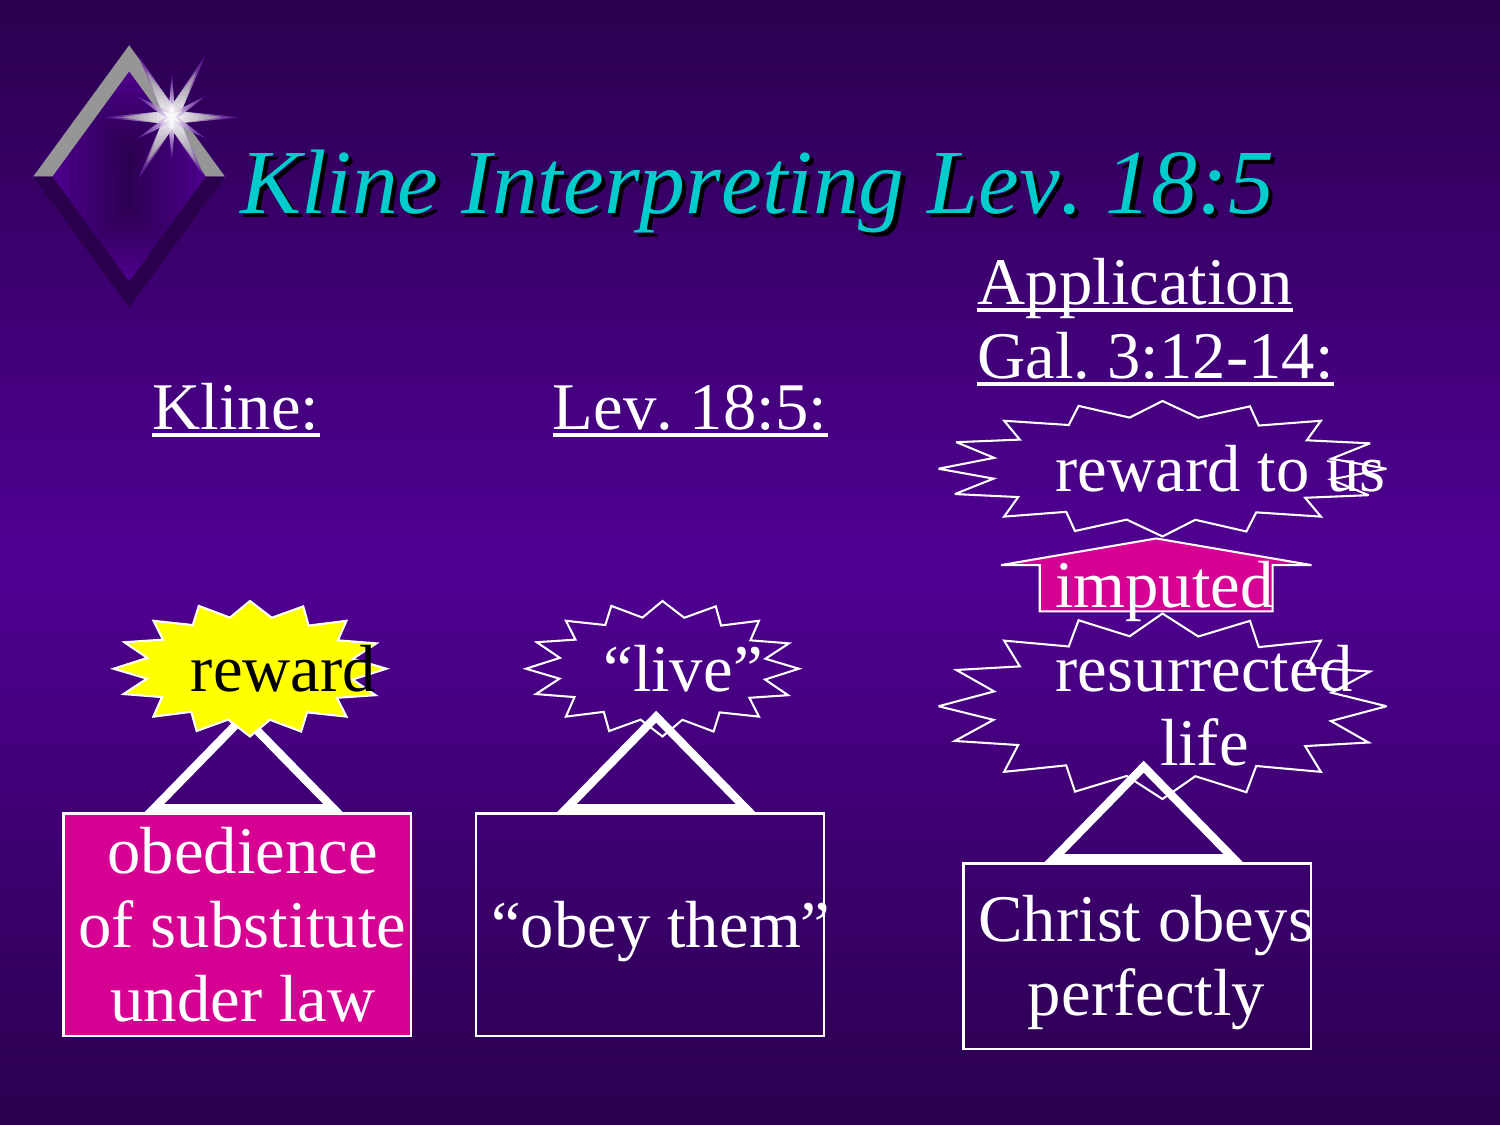

# Kline Interpreting Lev. 18:5
Application Gal. 3:12-14:
Kline:
reward
obedience
of substitute
under law
Lev. 18:5:
reward to us
imputed
resurrected
life
Christ obeys
perfectly
“live”
“obey them”